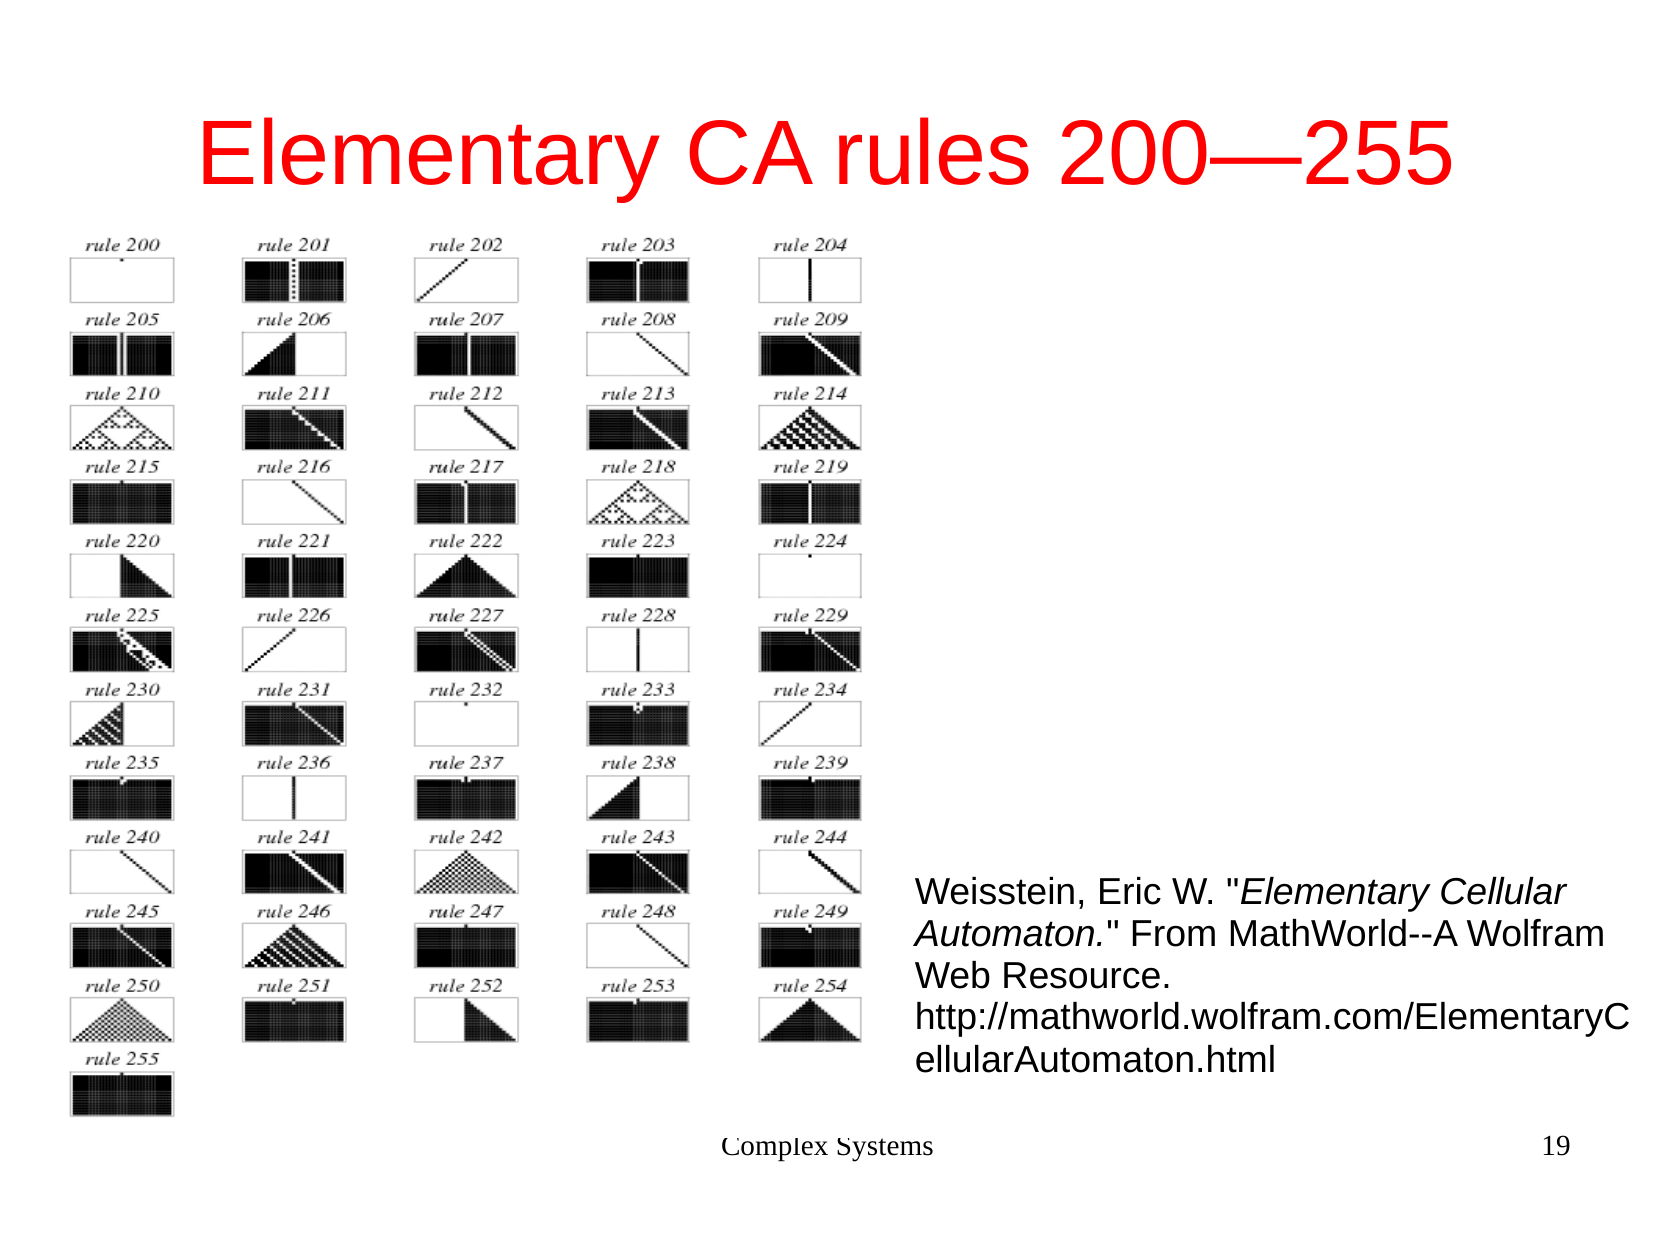

# Elementary CA rules 200—255
Weisstein, Eric W. "Elementary Cellular Automaton." From MathWorld--A Wolfram Web Resource. http://mathworld.wolfram.com/ElementaryCellularAutomaton.html
Complex Systems
19